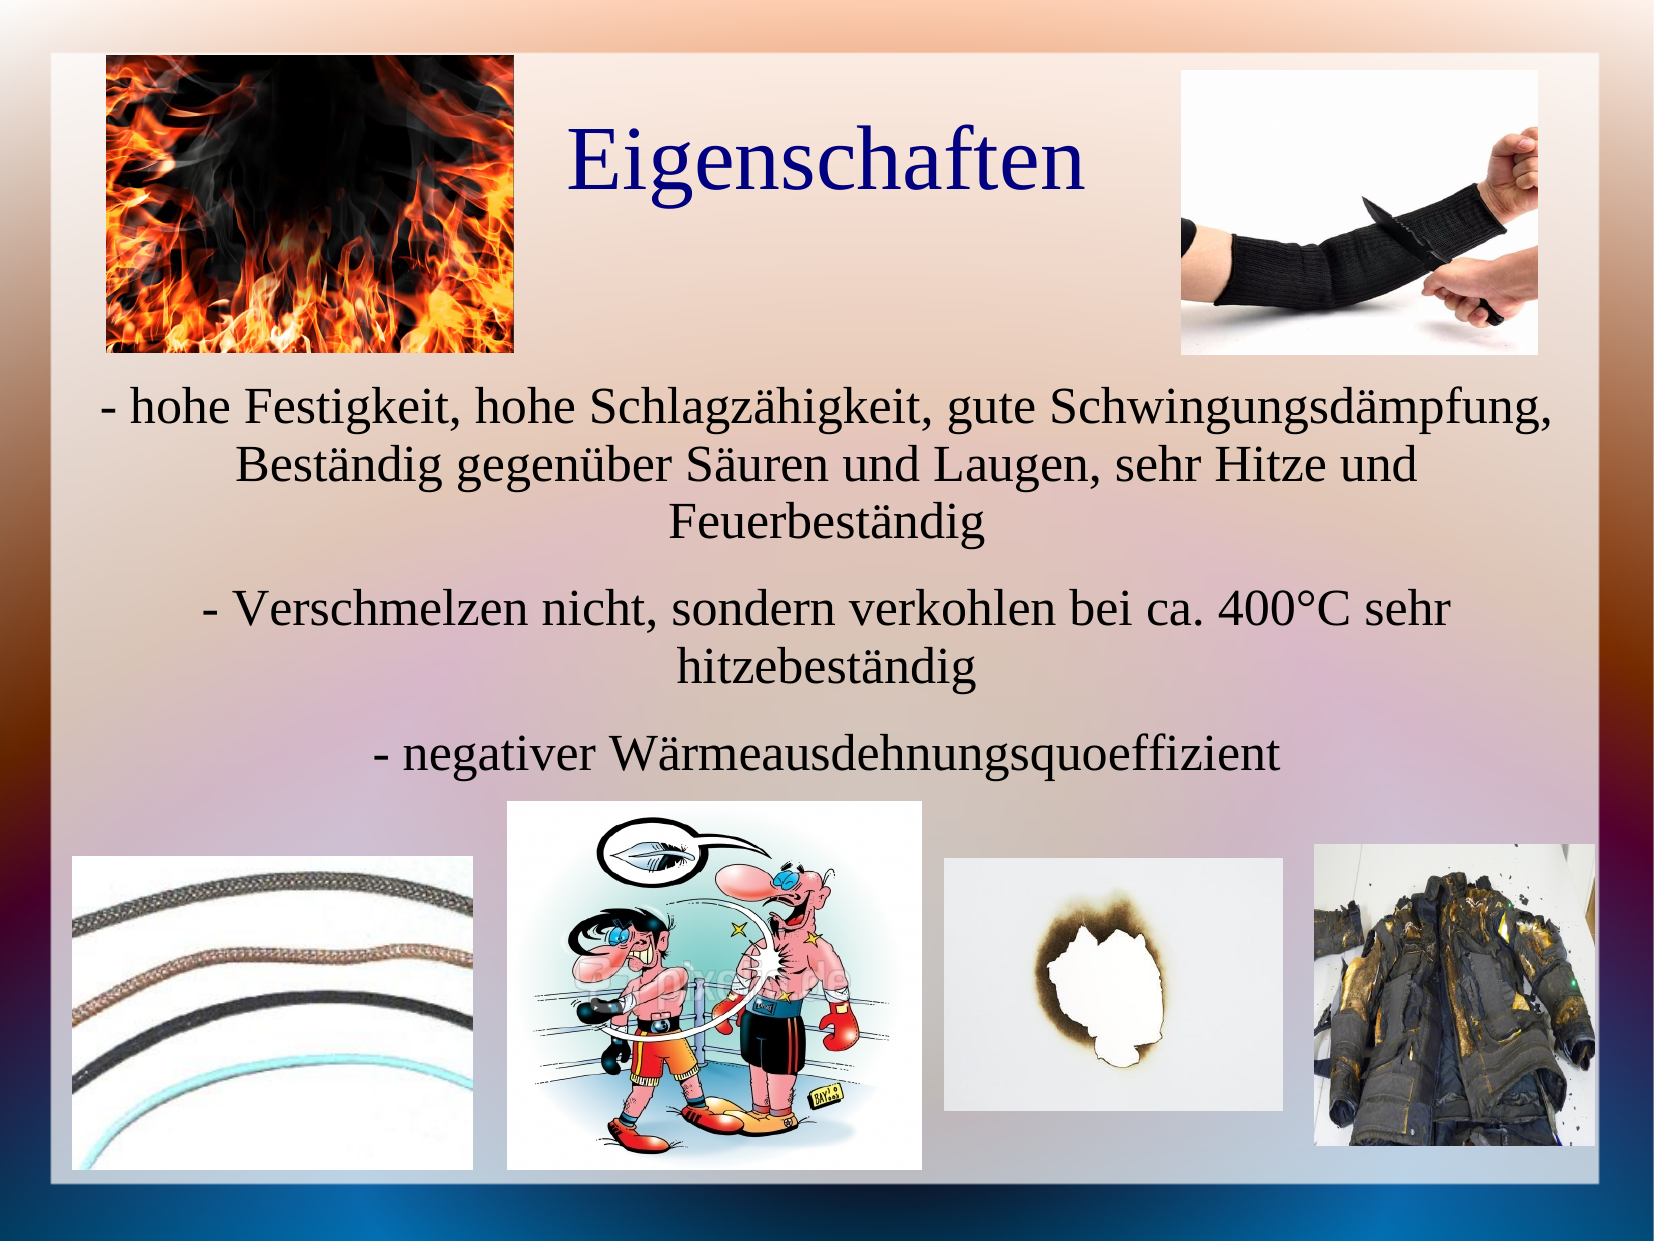

# Eigenschaften
- hohe Festigkeit, hohe Schlagzähigkeit, gute Schwingungsdämpfung, Beständig gegenüber Säuren und Laugen, sehr Hitze und Feuerbeständig
- Verschmelzen nicht, sondern verkohlen bei ca. 400°C sehr hitzebeständig
- negativer Wärmeausdehnungsquoeffizient